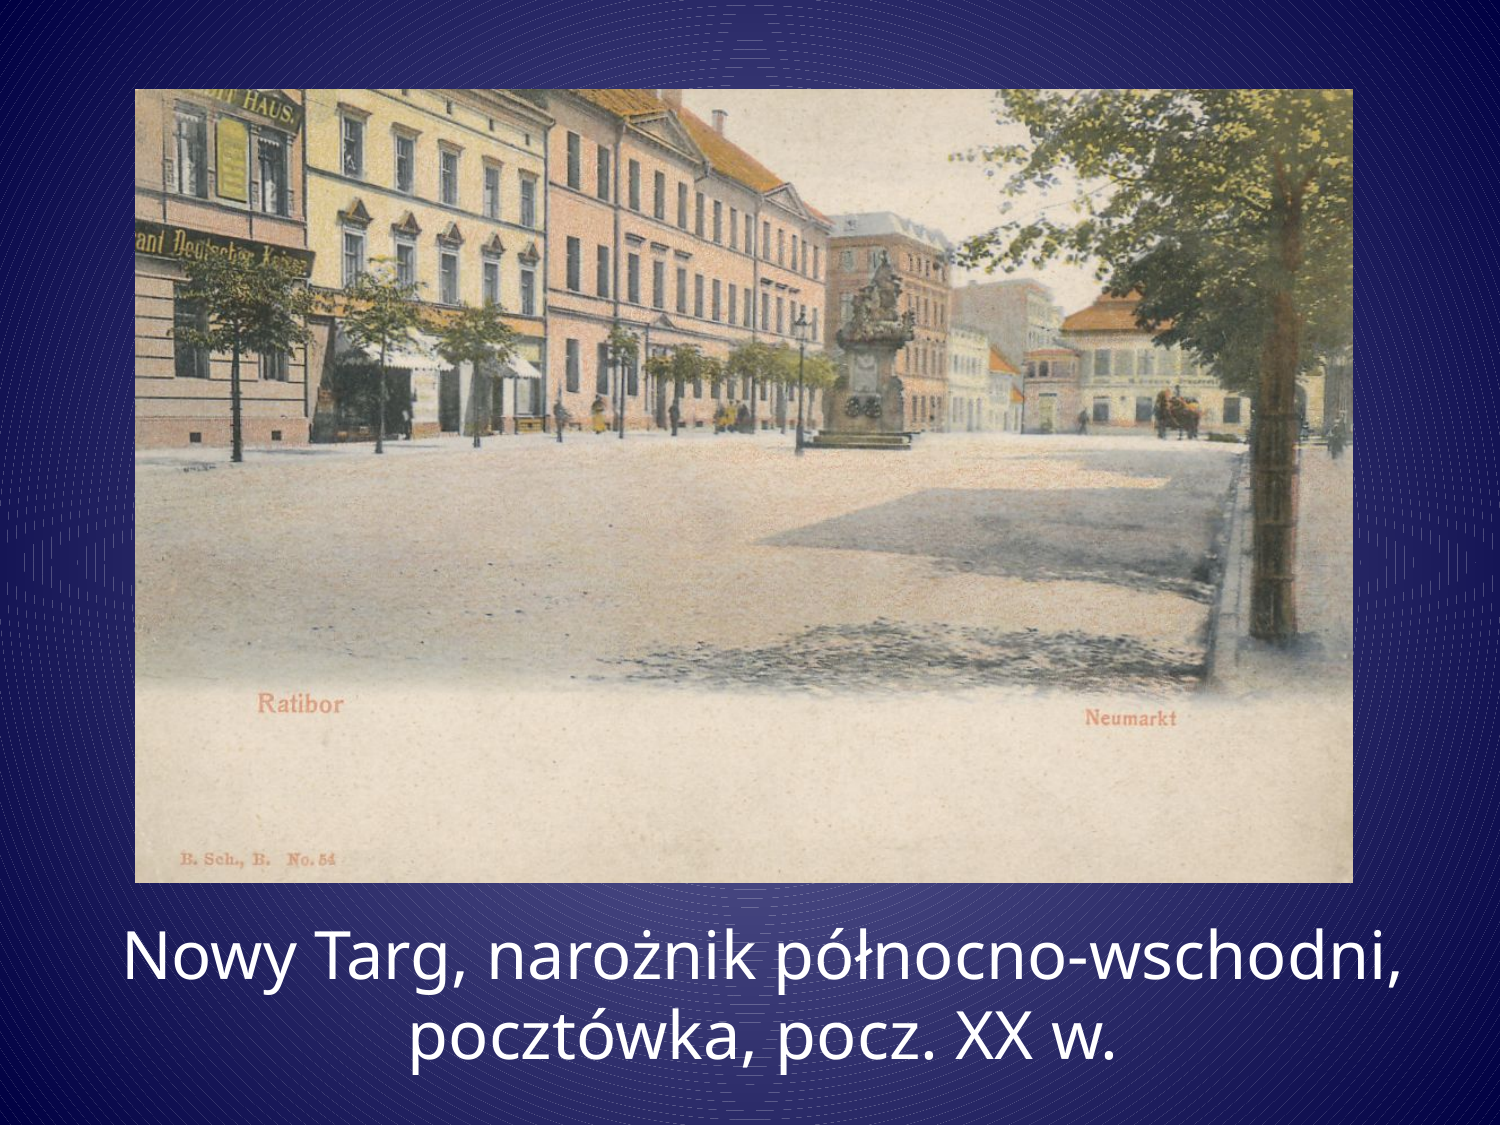

# Nowy Targ, narożnik północno-wschodni, pocztówka, pocz. XX w.